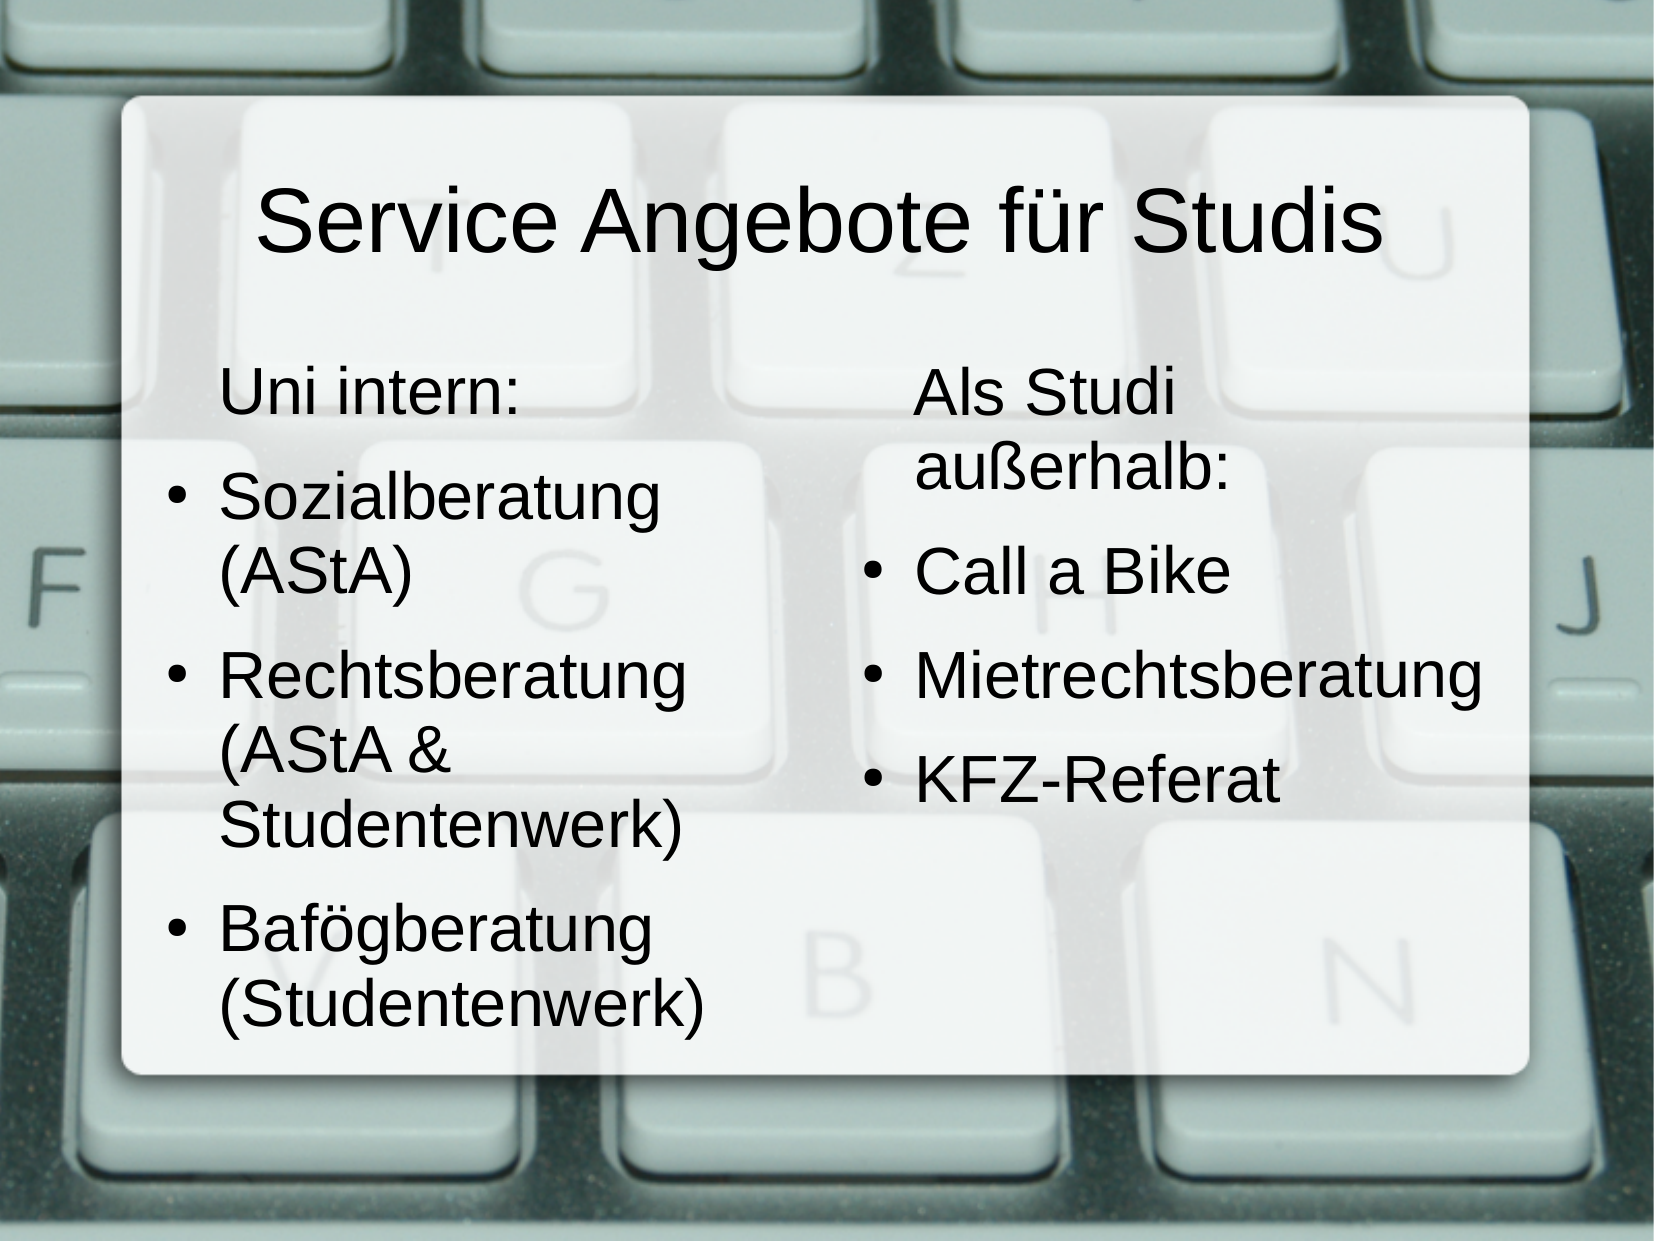

# Service Angebote für Studis
Uni intern:
Sozialberatung (AStA)
Rechtsberatung (AStA & Studentenwerk)
Bafögberatung (Studentenwerk)
Als Studi außerhalb:
Call a Bike
Mietrechtsberatung
KFZ-Referat